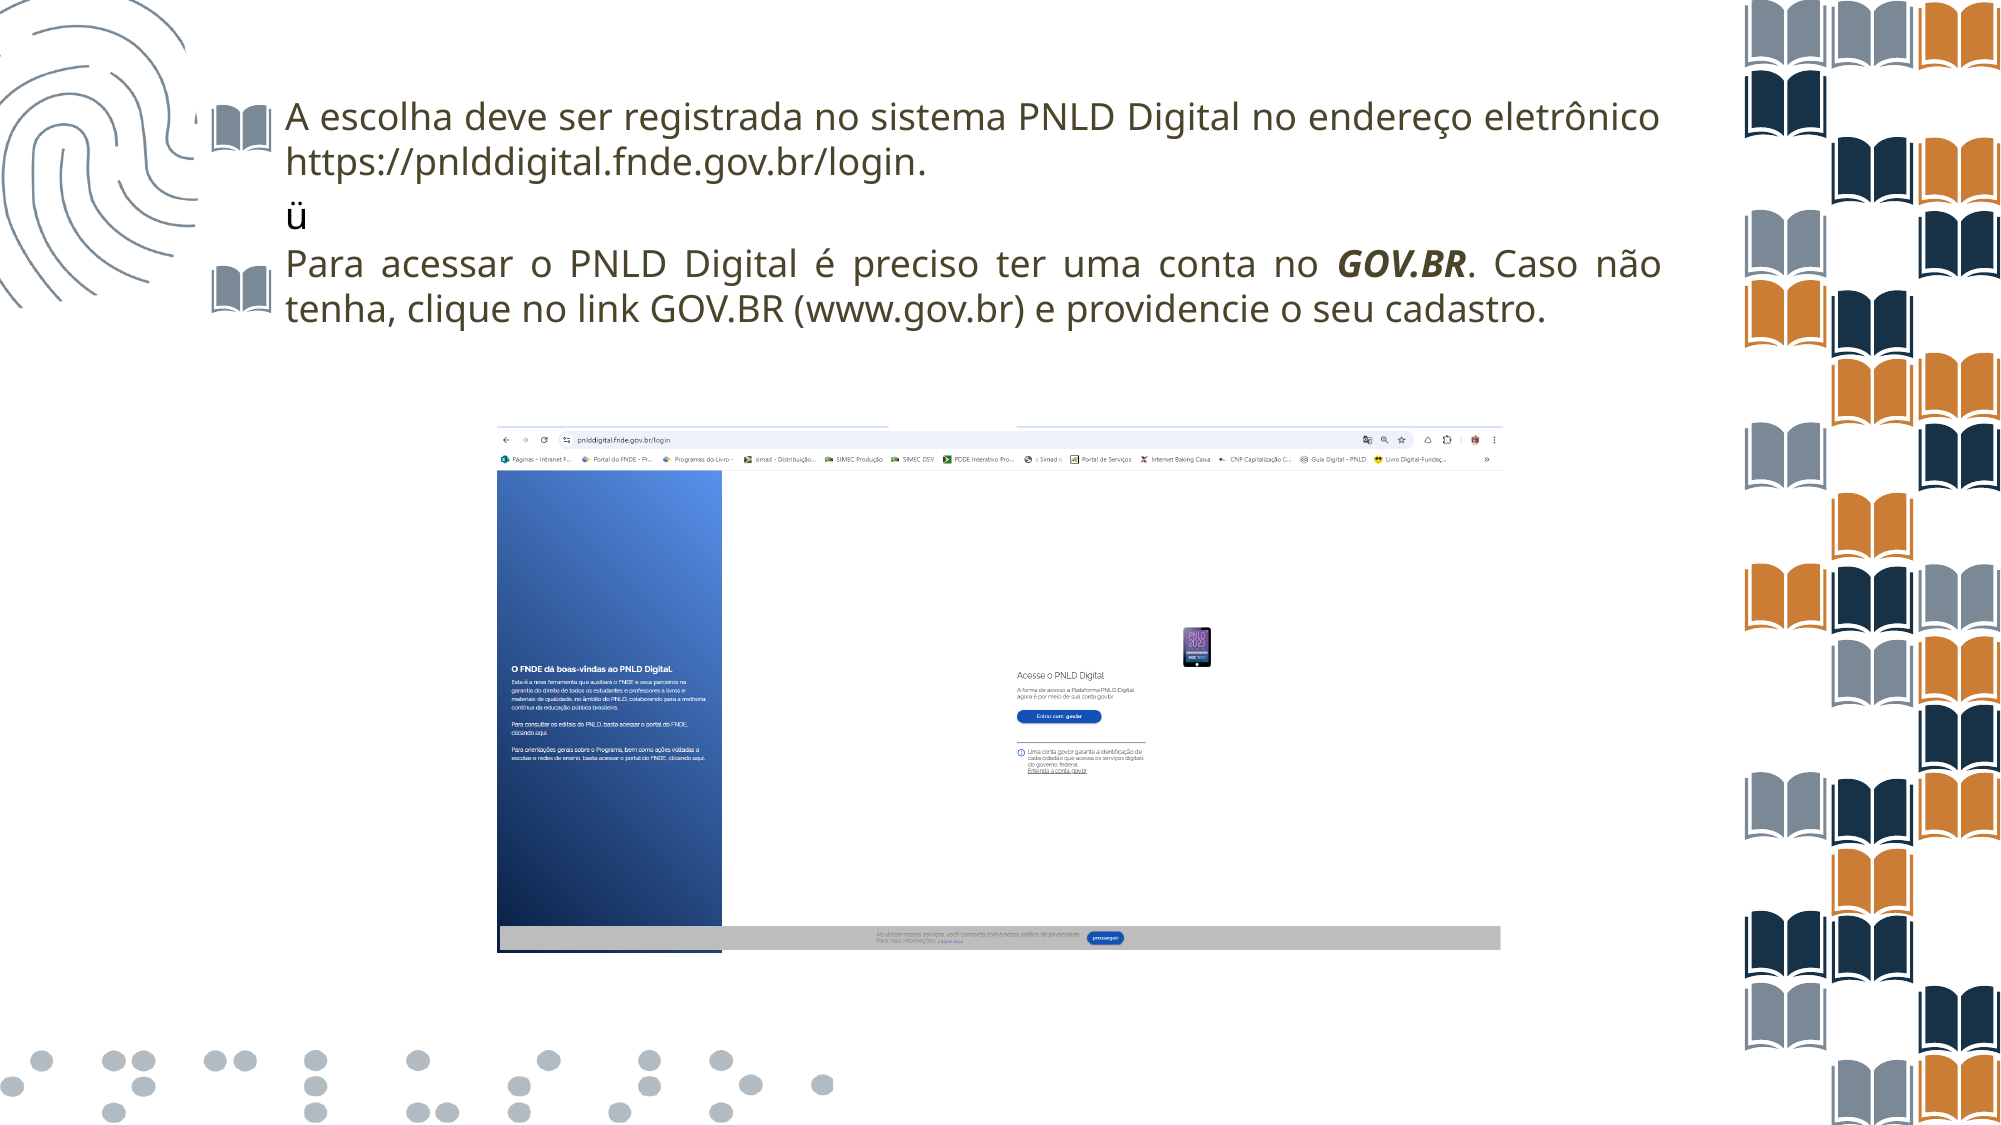

A escolha deve ser registrada no sistema PNLD Digital no endereço eletrônico https://pnlddigital.fnde.gov.br/login.
Para acessar o PNLD Digital é preciso ter uma conta no GOV.BR. Caso não tenha, clique no link GOV.BR (www.gov.br) e providencie o seu cadastro.